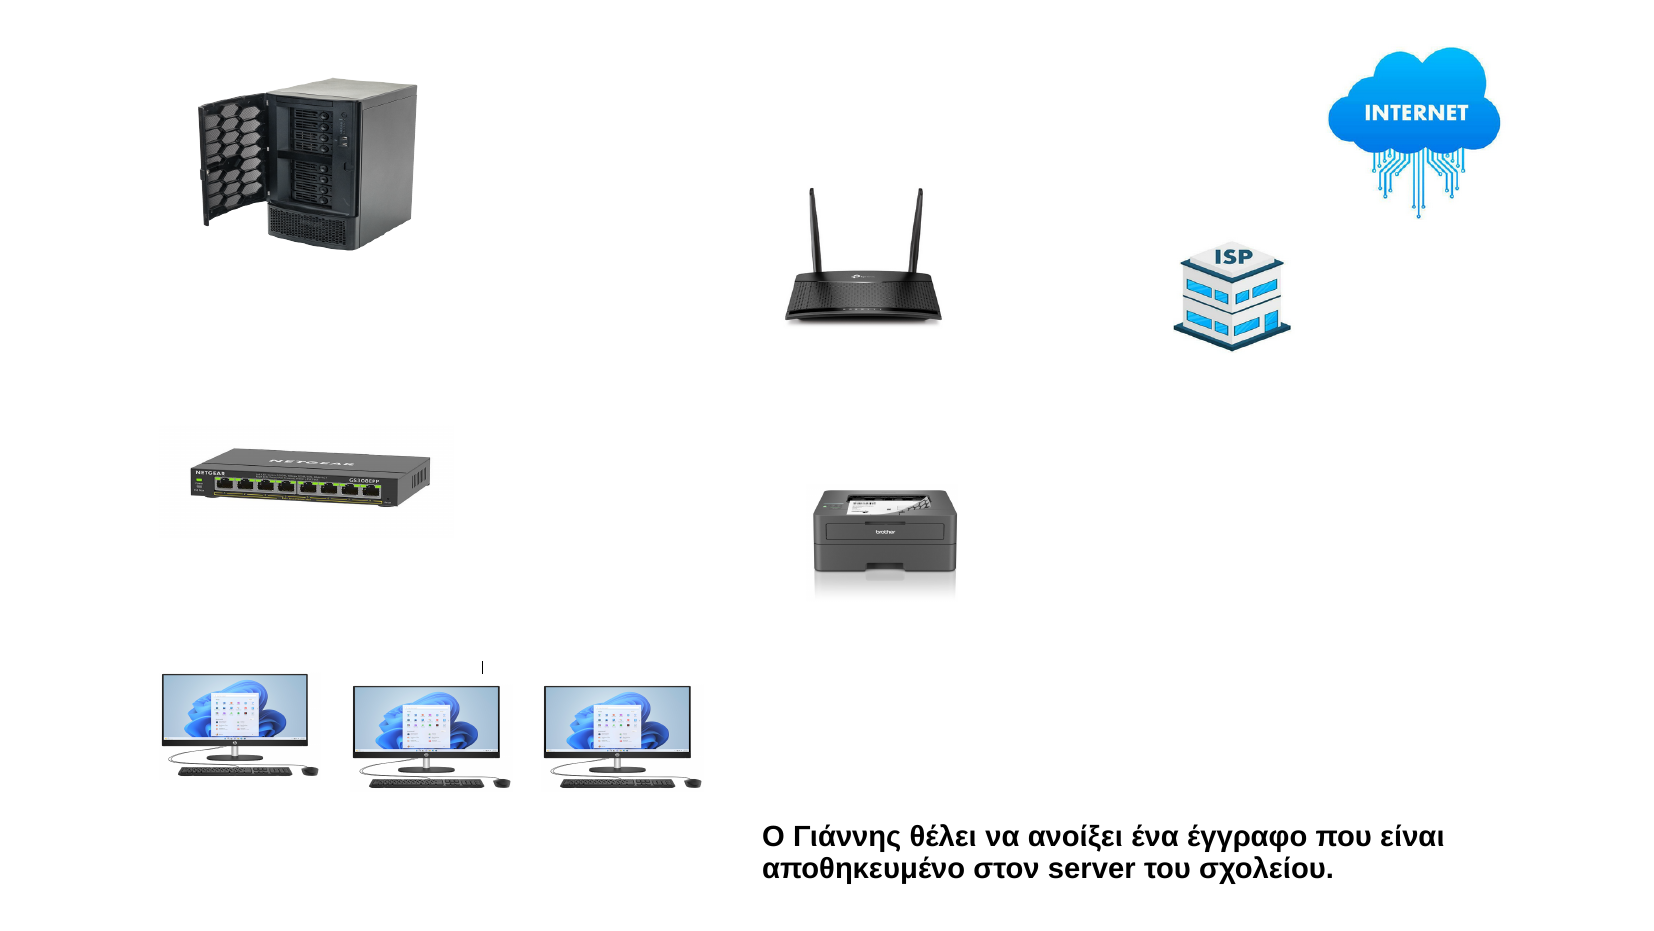

Ο Γιάννης θέλει να ανοίξει ένα έγγραφο που είναι αποθηκευμένο στον server του σχολείου.